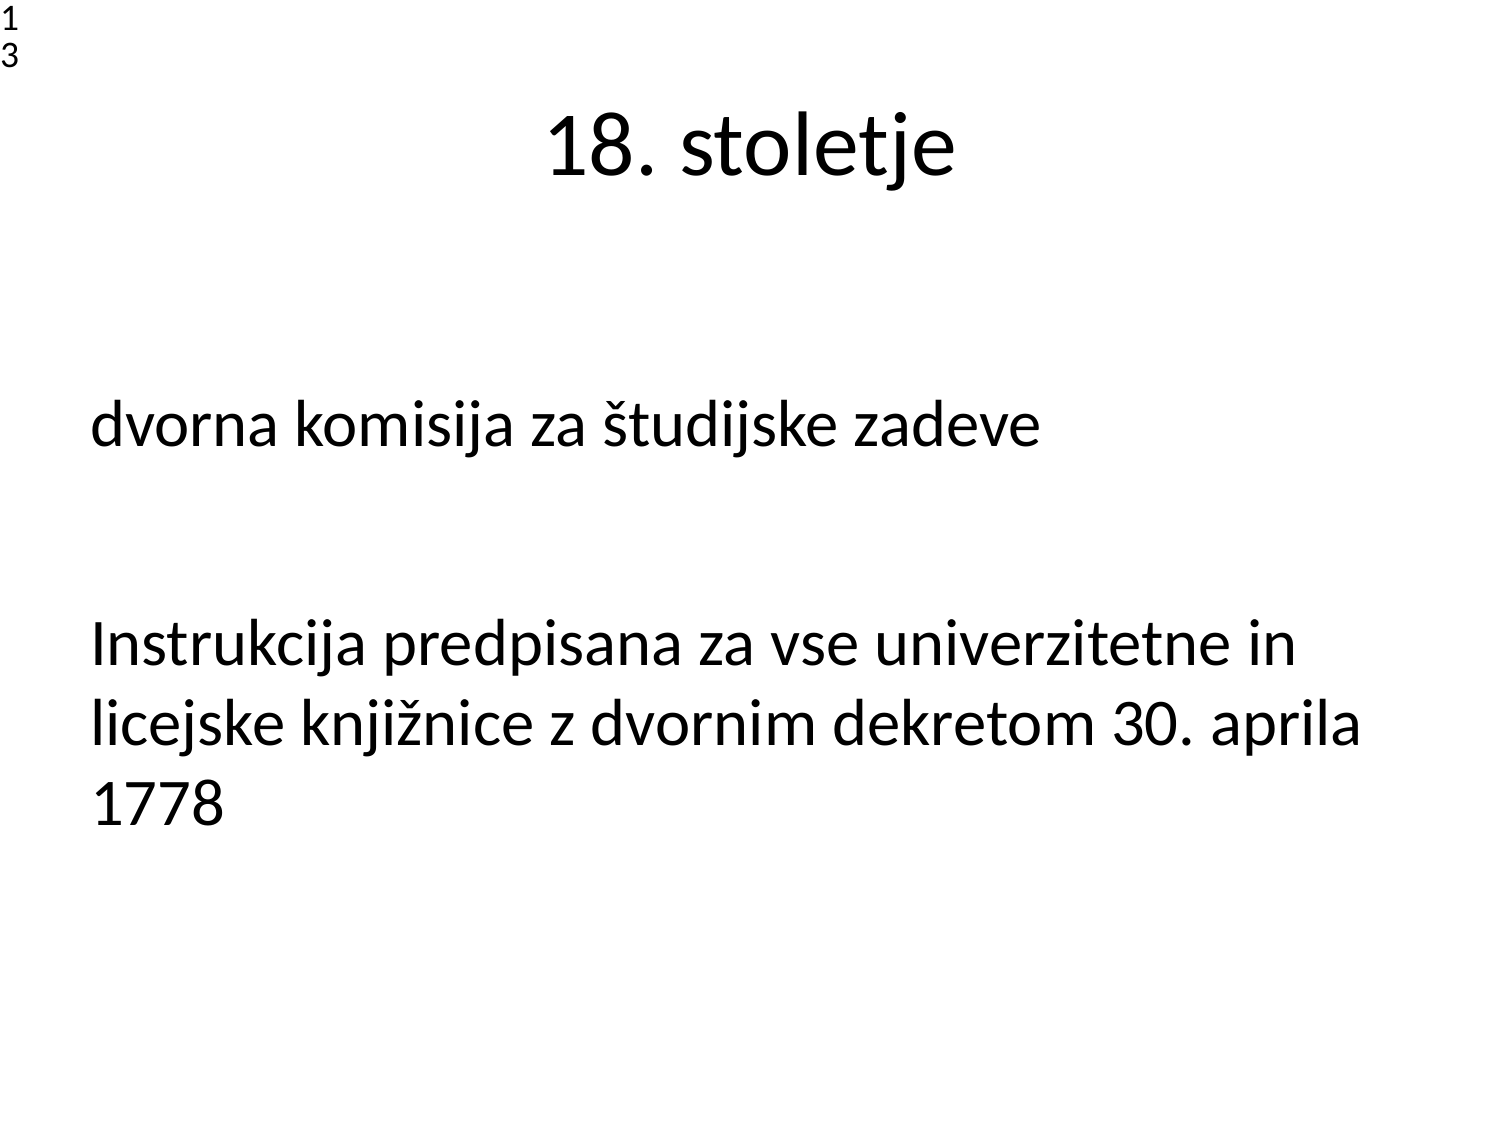

# 18. stoletje
dvorna komisija za študijske zadeve
Instrukcija predpisana za vse univerzitetne in licejske knjižnice z dvornim dekretom 30. aprila 1778